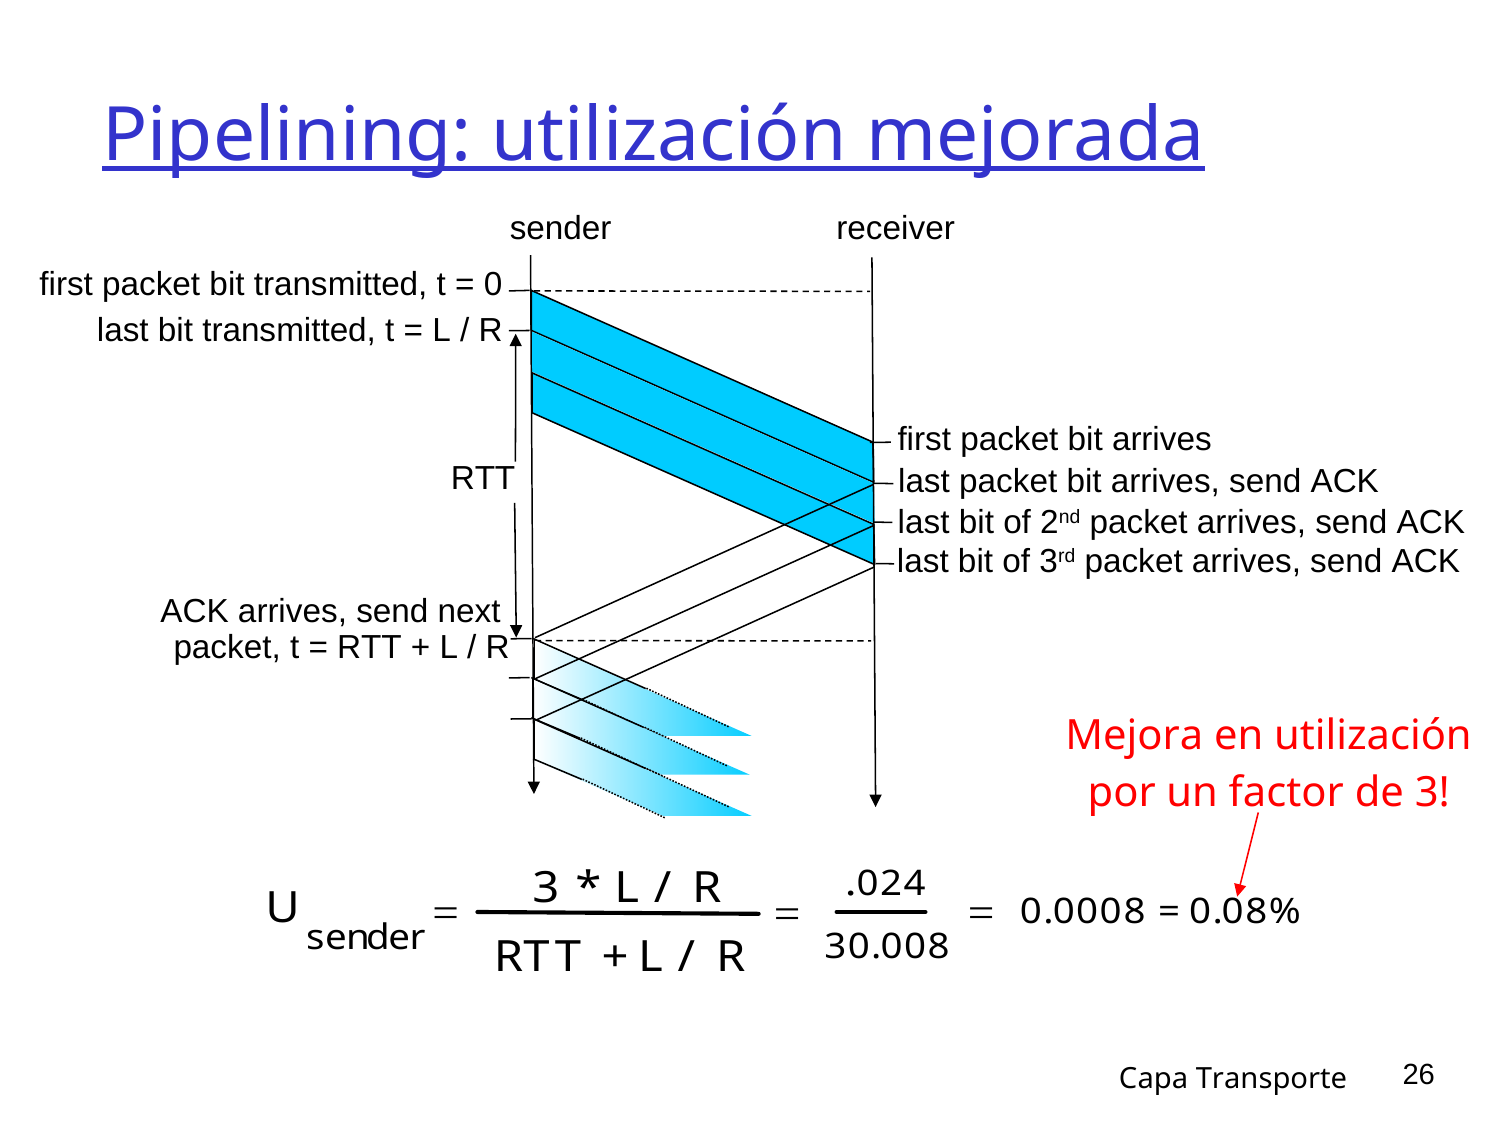

# Pipelining: utilización mejorada
sender
receiver
first packet bit transmitted, t = 0
last bit transmitted, t = L / R
first packet bit arrives
RTT
last packet bit arrives, send ACK
last bit of 2nd packet arrives, send ACK
last bit of 3rd packet arrives, send ACK
ACK arrives, send next
packet, t = RTT + L / R
Mejora en utilización
por un factor de 3!
26